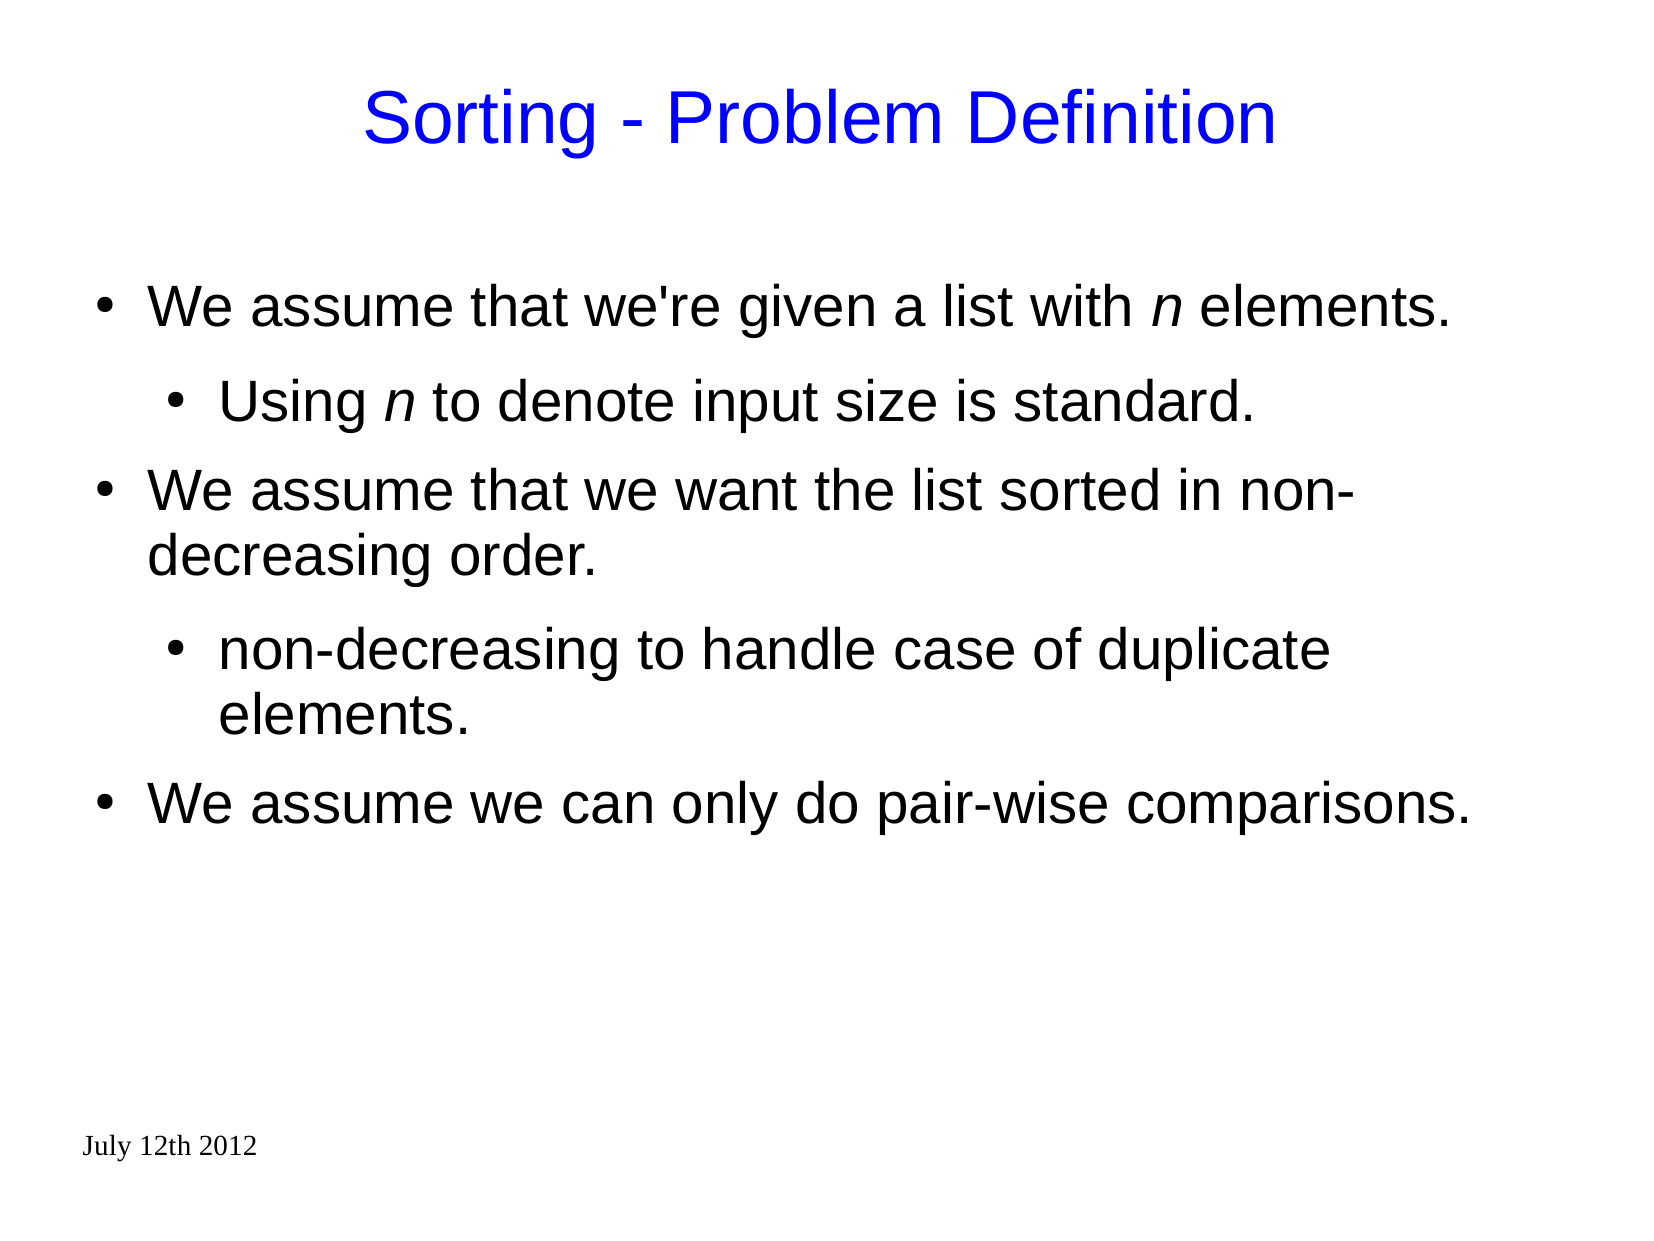

# Sorting - Problem Definition
We assume that we're given a list with n elements.
Using n to denote input size is standard.
We assume that we want the list sorted in non-decreasing order.
non-decreasing to handle case of duplicate elements.
We assume we can only do pair-wise comparisons.
July 12th 2012